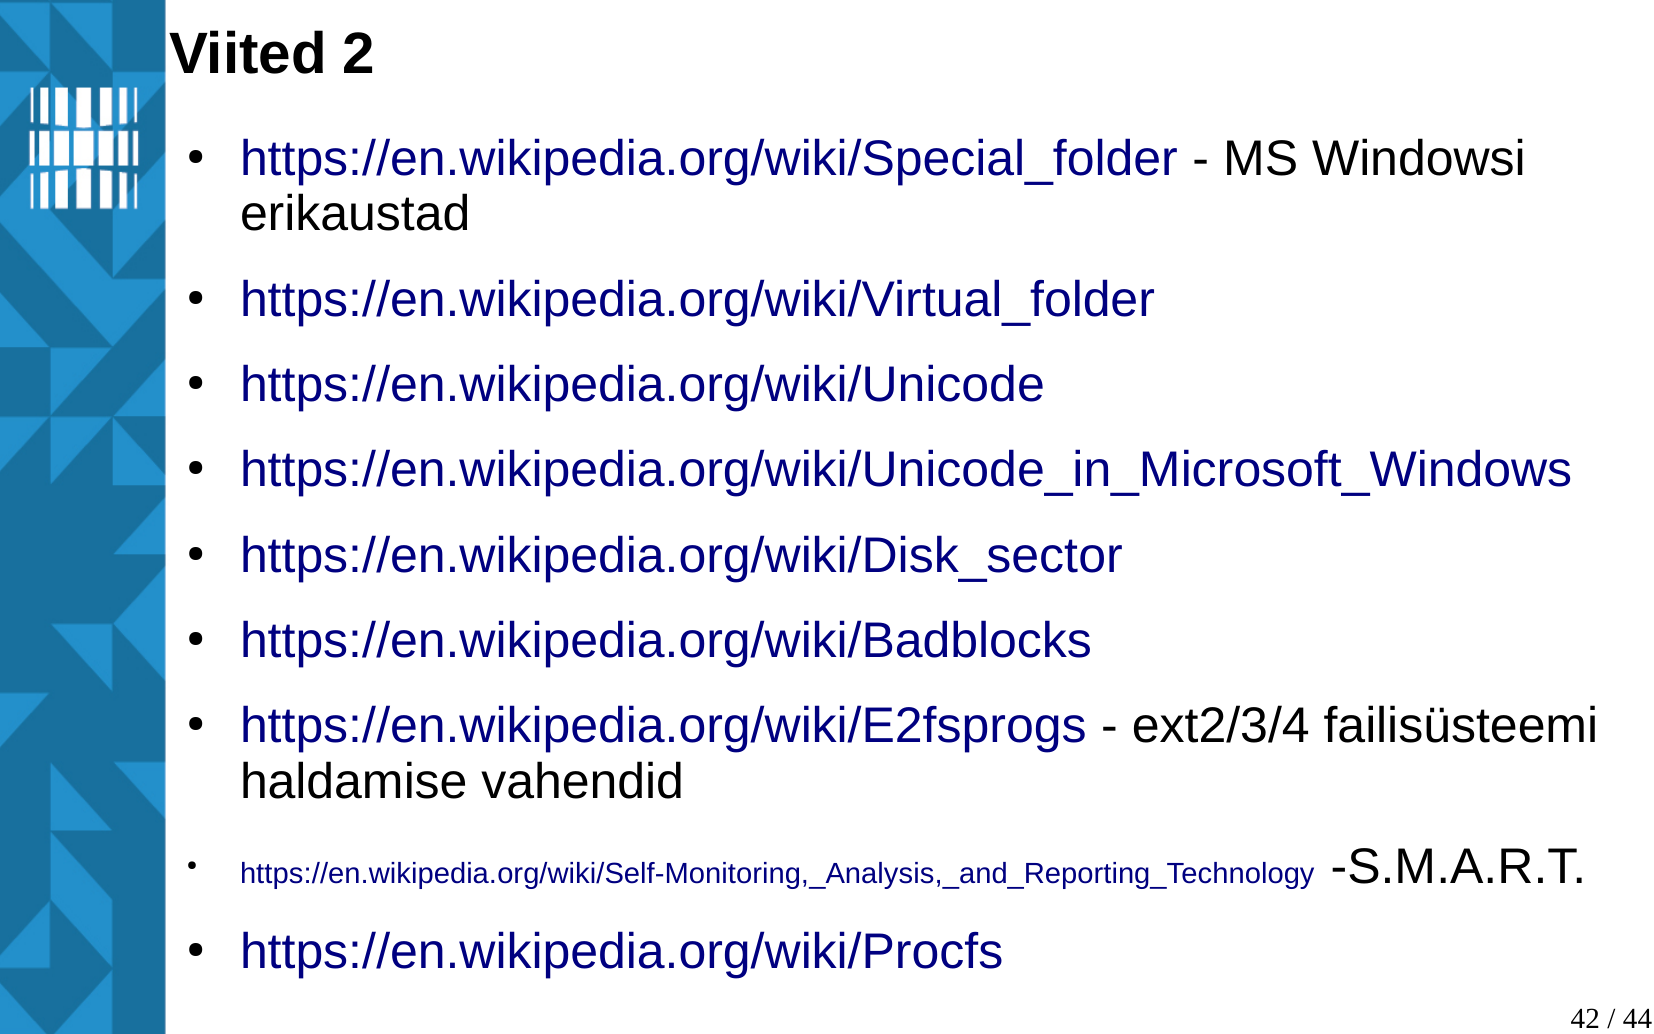

# Viited 2
https://en.wikipedia.org/wiki/Special_folder - MS Windowsi erikaustad
https://en.wikipedia.org/wiki/Virtual_folder
https://en.wikipedia.org/wiki/Unicode
https://en.wikipedia.org/wiki/Unicode_in_Microsoft_Windows
https://en.wikipedia.org/wiki/Disk_sector
https://en.wikipedia.org/wiki/Badblocks
https://en.wikipedia.org/wiki/E2fsprogs - ext2/3/4 failisüsteemi haldamise vahendid
https://en.wikipedia.org/wiki/Self-Monitoring,_Analysis,_and_Reporting_Technology -S.M.A.R.T.
https://en.wikipedia.org/wiki/Procfs
42